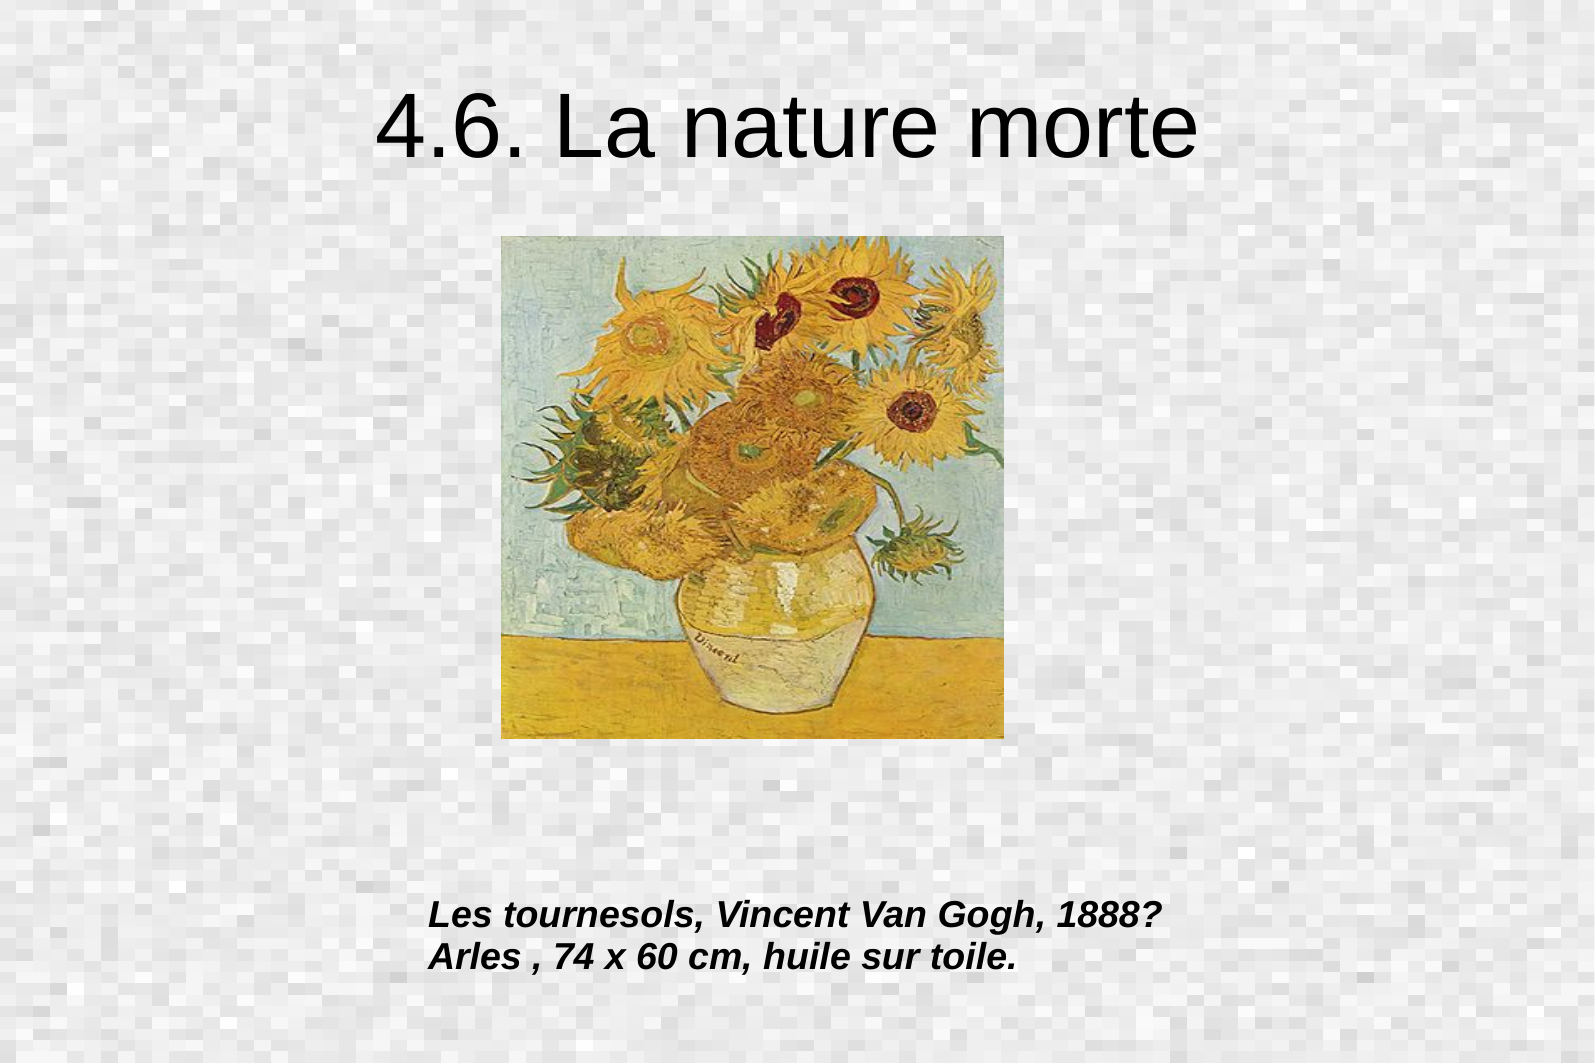

# 4.6. La nature morte
Les tournesols, Vincent Van Gogh, 1888? Arles , 74 x 60 cm, huile sur toile.